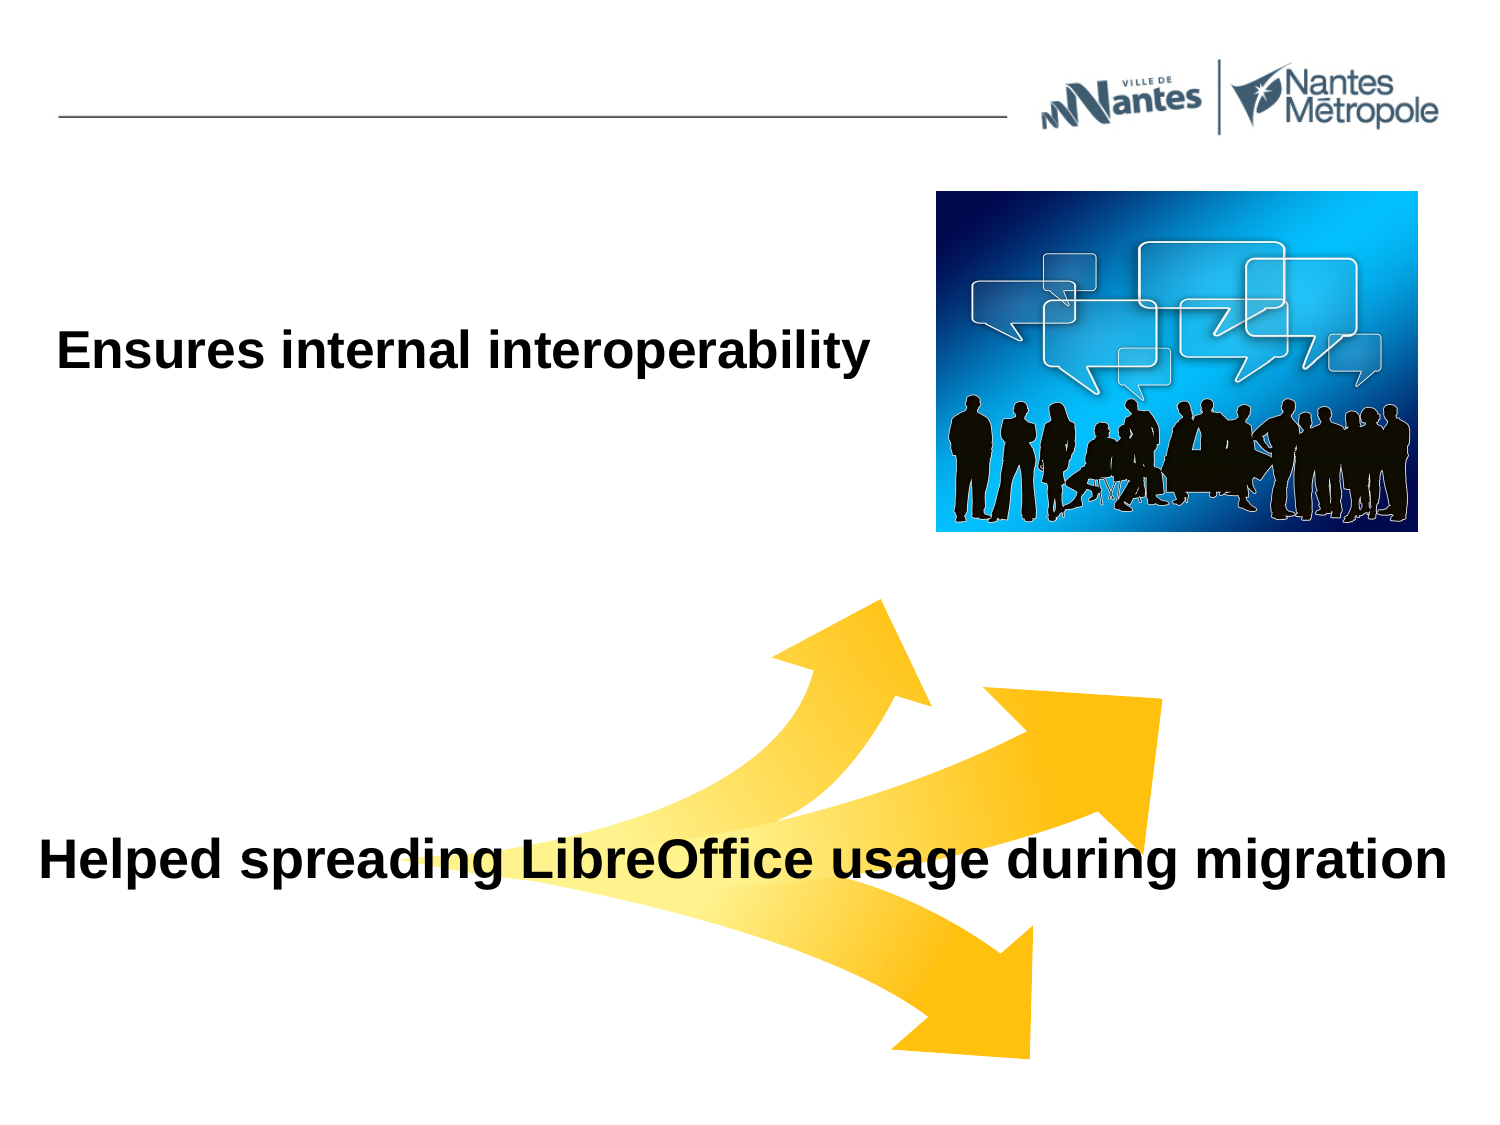

#
Ensures internal interoperability
Helped spreading LibreOffice usage during migration